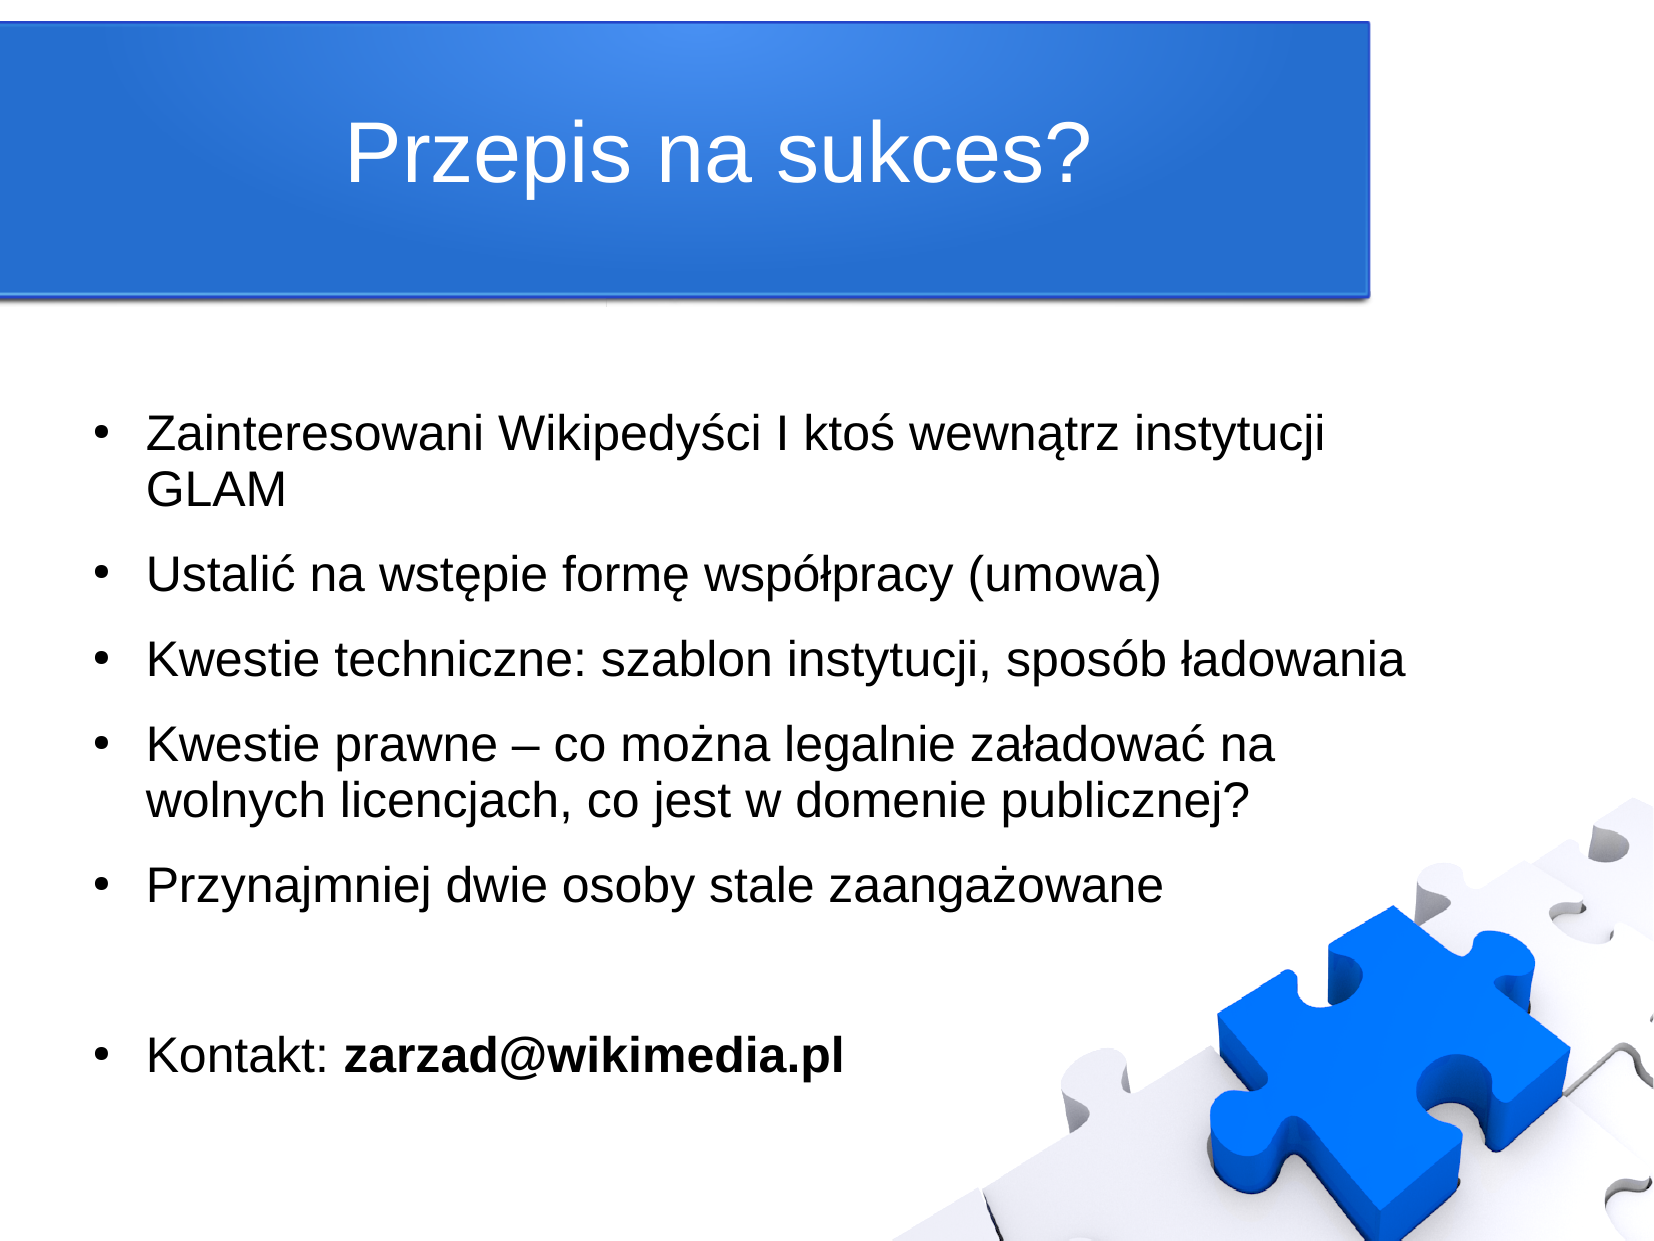

# Przepis na sukces?
Zainteresowani Wikipedyści I ktoś wewnątrz instytucji GLAM
Ustalić na wstępie formę współpracy (umowa)
Kwestie techniczne: szablon instytucji, sposób ładowania
Kwestie prawne – co można legalnie załadować na wolnych licencjach, co jest w domenie publicznej?
Przynajmniej dwie osoby stale zaangażowane
Kontakt: zarzad@wikimedia.pl